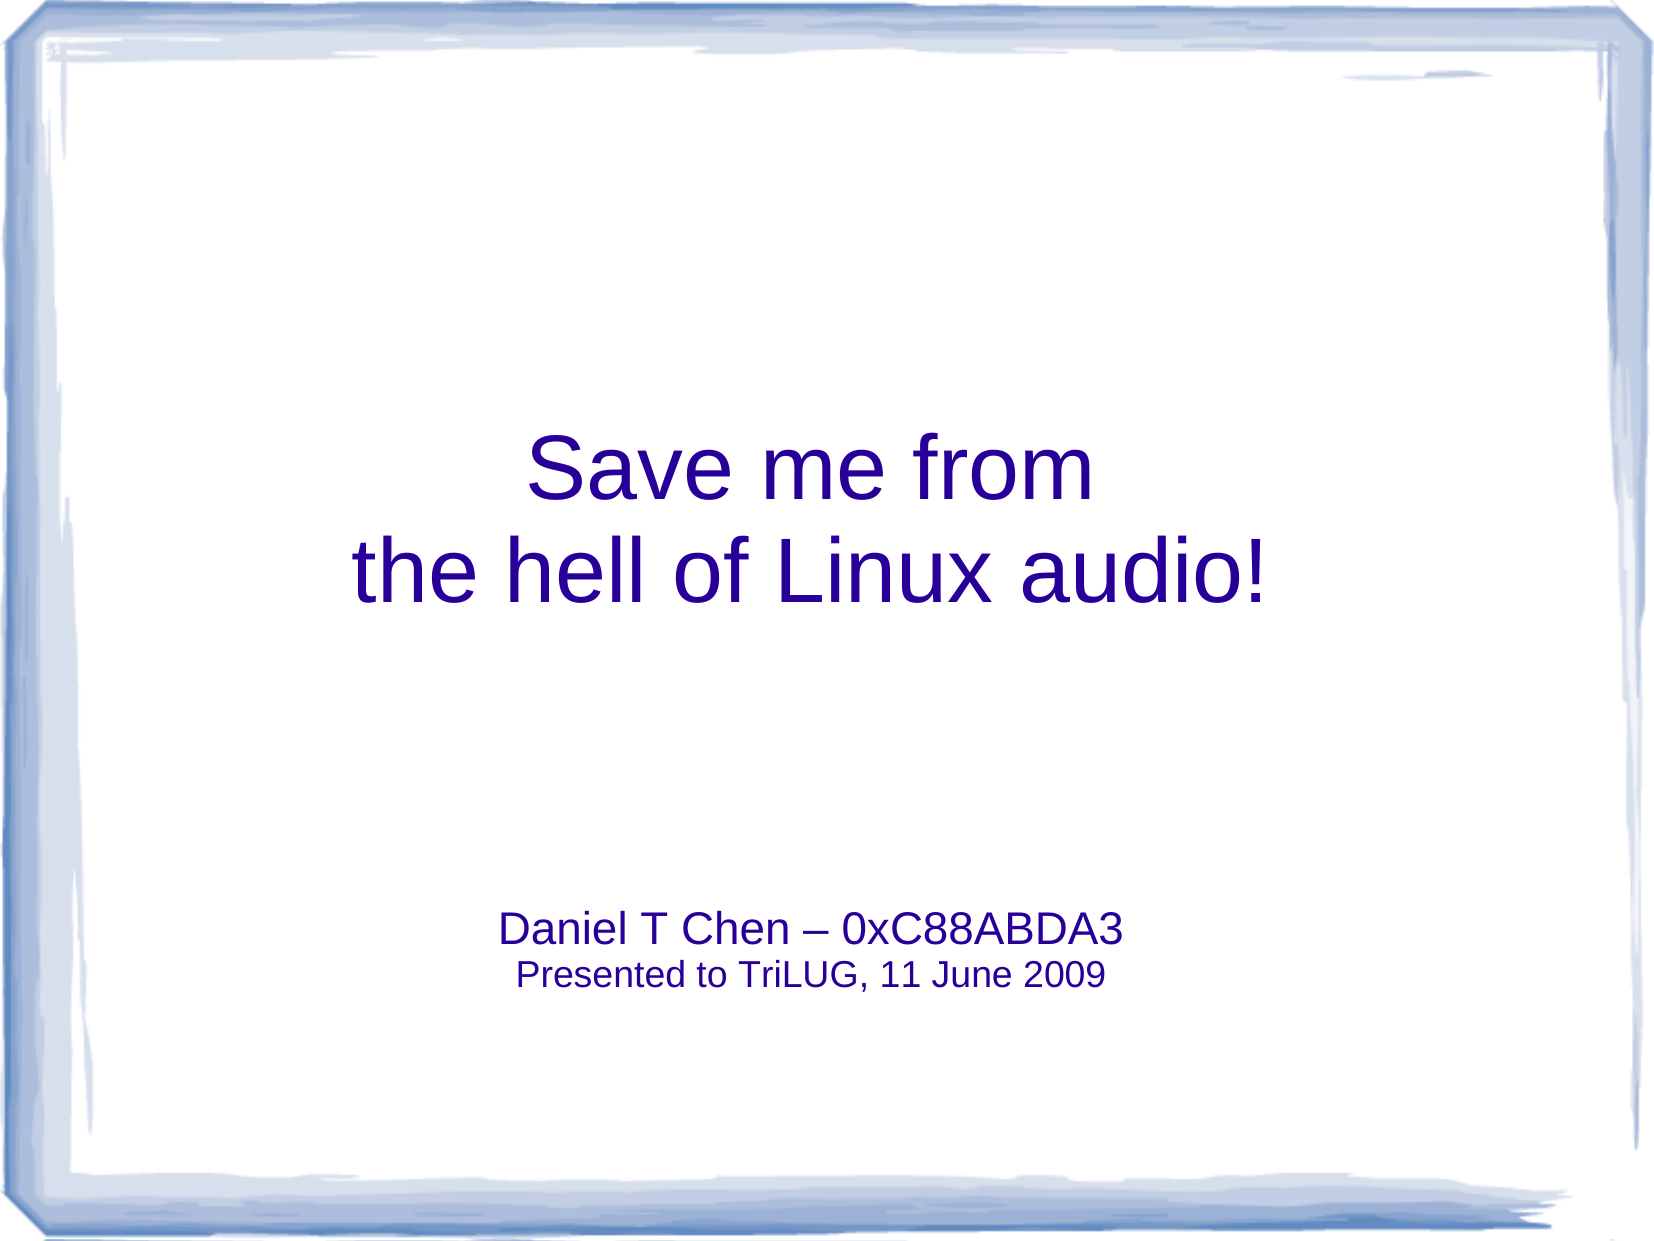

# Save me from the hell of Linux audio!
Daniel T Chen – 0xC88ABDA3
Presented to TriLUG, 11 June 2009